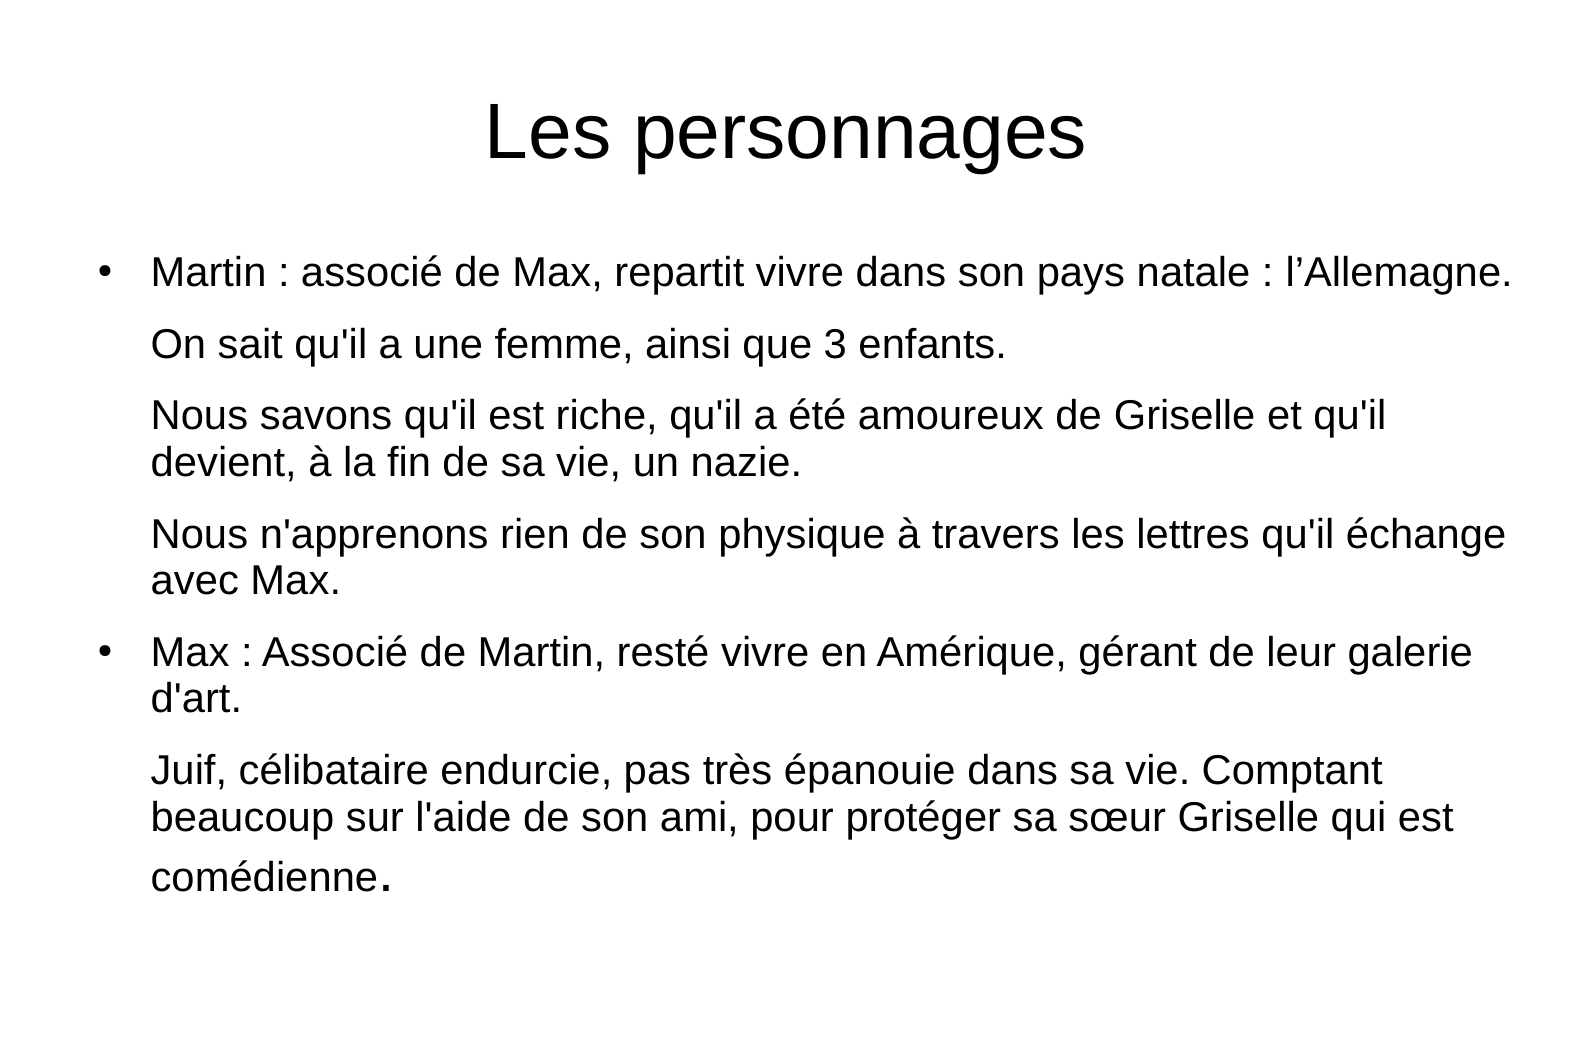

# Les personnages
Martin : associé de Max, repartit vivre dans son pays natale : l’Allemagne.
On sait qu'il a une femme, ainsi que 3 enfants.
Nous savons qu'il est riche, qu'il a été amoureux de Griselle et qu'il devient, à la fin de sa vie, un nazie.
Nous n'apprenons rien de son physique à travers les lettres qu'il échange avec Max.
Max : Associé de Martin, resté vivre en Amérique, gérant de leur galerie d'art.
Juif, célibataire endurcie, pas très épanouie dans sa vie. Comptant beaucoup sur l'aide de son ami, pour protéger sa sœur Griselle qui est comédienne.